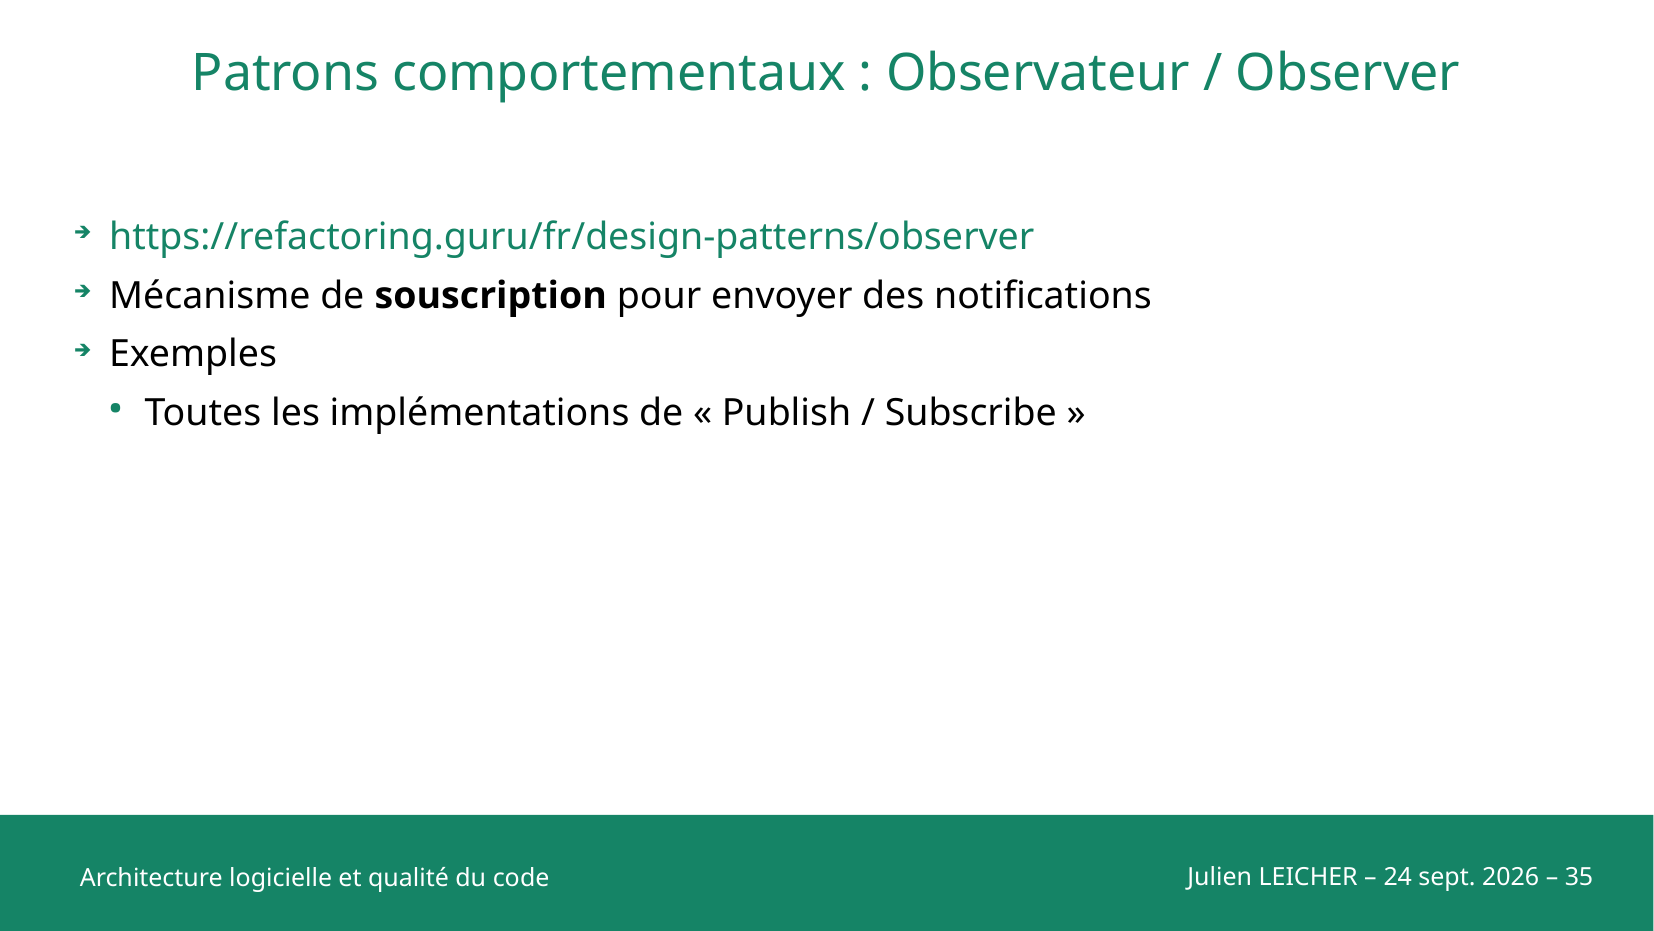

Patrons comportementaux : Observateur / Observer
https://refactoring.guru/fr/design-patterns/observer
Mécanisme de souscription pour envoyer des notifications
Exemples
Toutes les implémentations de « Publish / Subscribe »
Julien LEICHER – –
Architecture logicielle et qualité du code